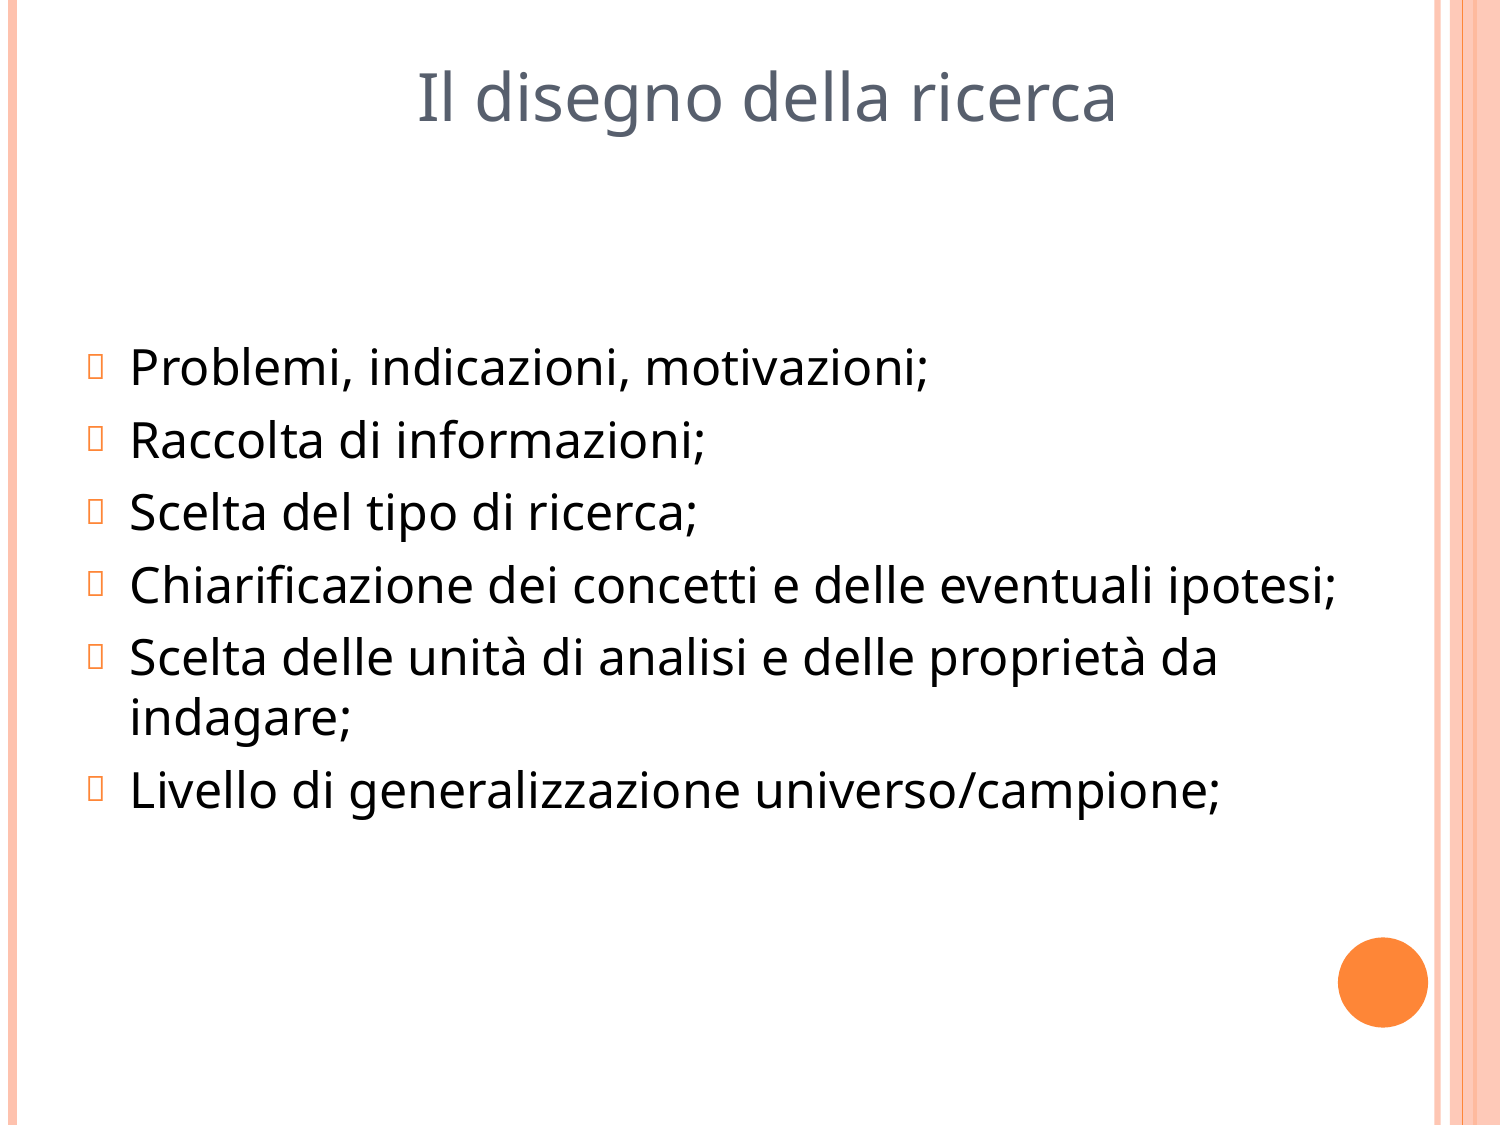

# Il disegno della ricerca
Problemi, indicazioni, motivazioni;
Raccolta di informazioni;
Scelta del tipo di ricerca;
Chiarificazione dei concetti e delle eventuali ipotesi;
Scelta delle unità di analisi e delle proprietà da indagare;
Livello di generalizzazione universo/campione;